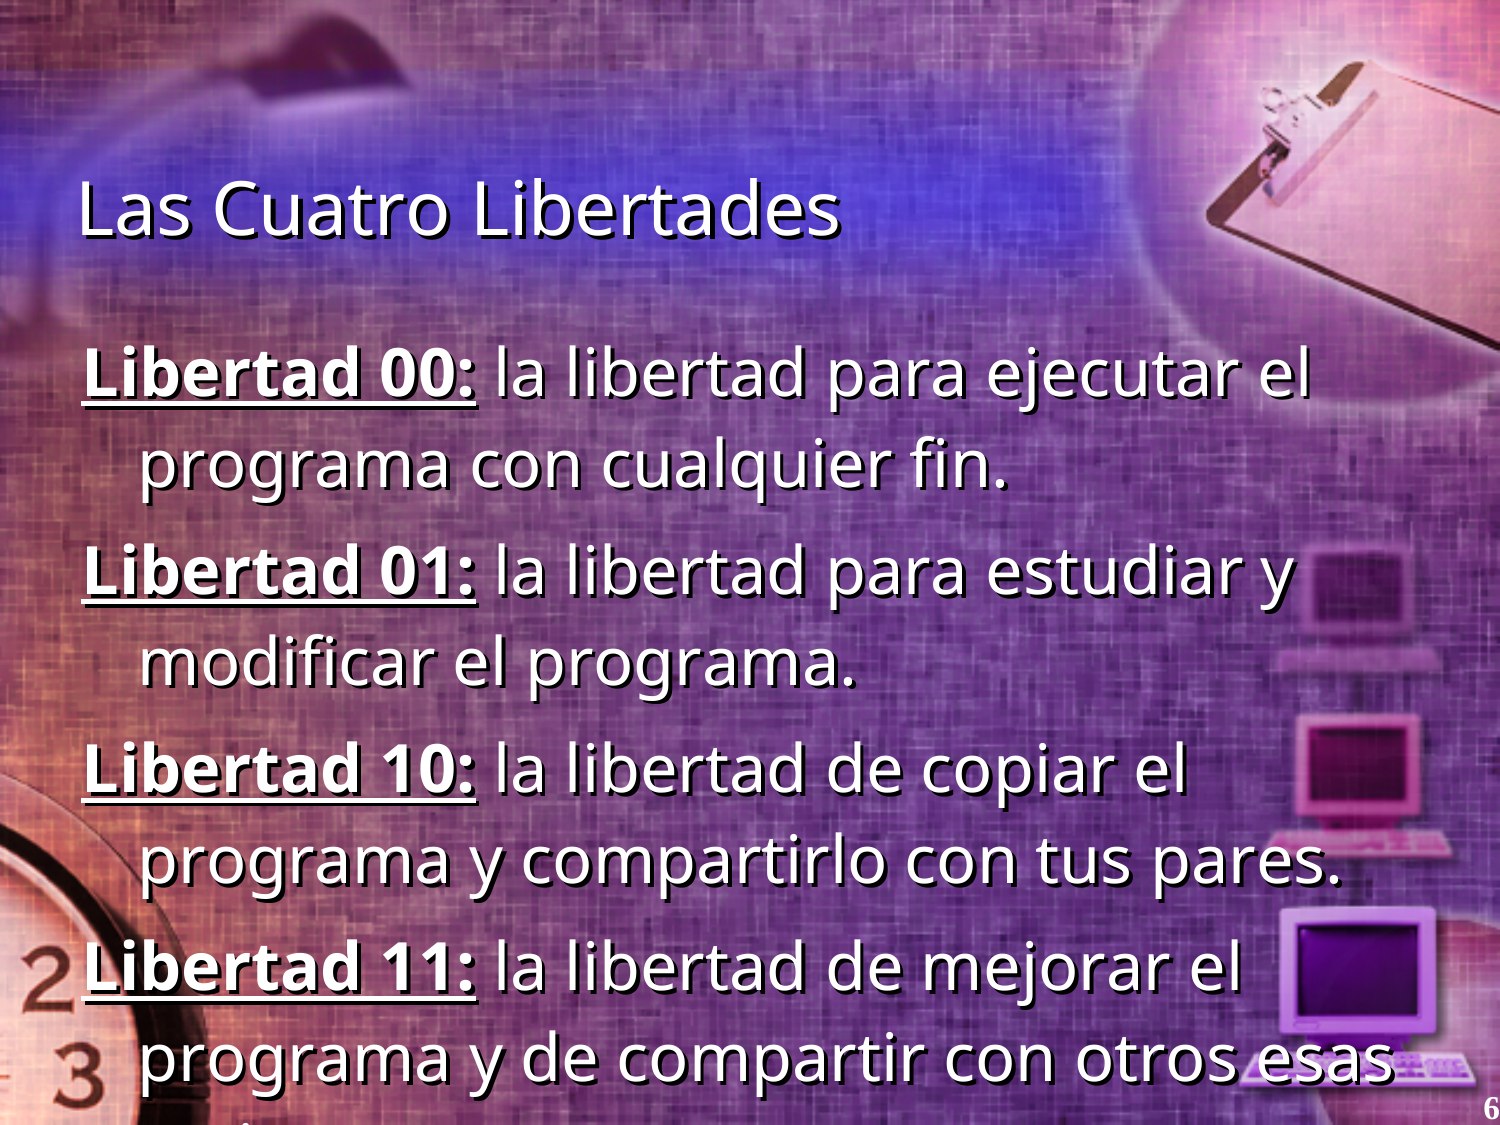

# Las Cuatro Libertades
Libertad 00: la libertad para ejecutar el programa con cualquier fin.
Libertad 01: la libertad para estudiar y modificar el programa.
Libertad 10: la libertad de copiar el programa y compartirlo con tus pares.
Libertad 11: la libertad de mejorar el programa y de compartir con otros esas mejoras.
6